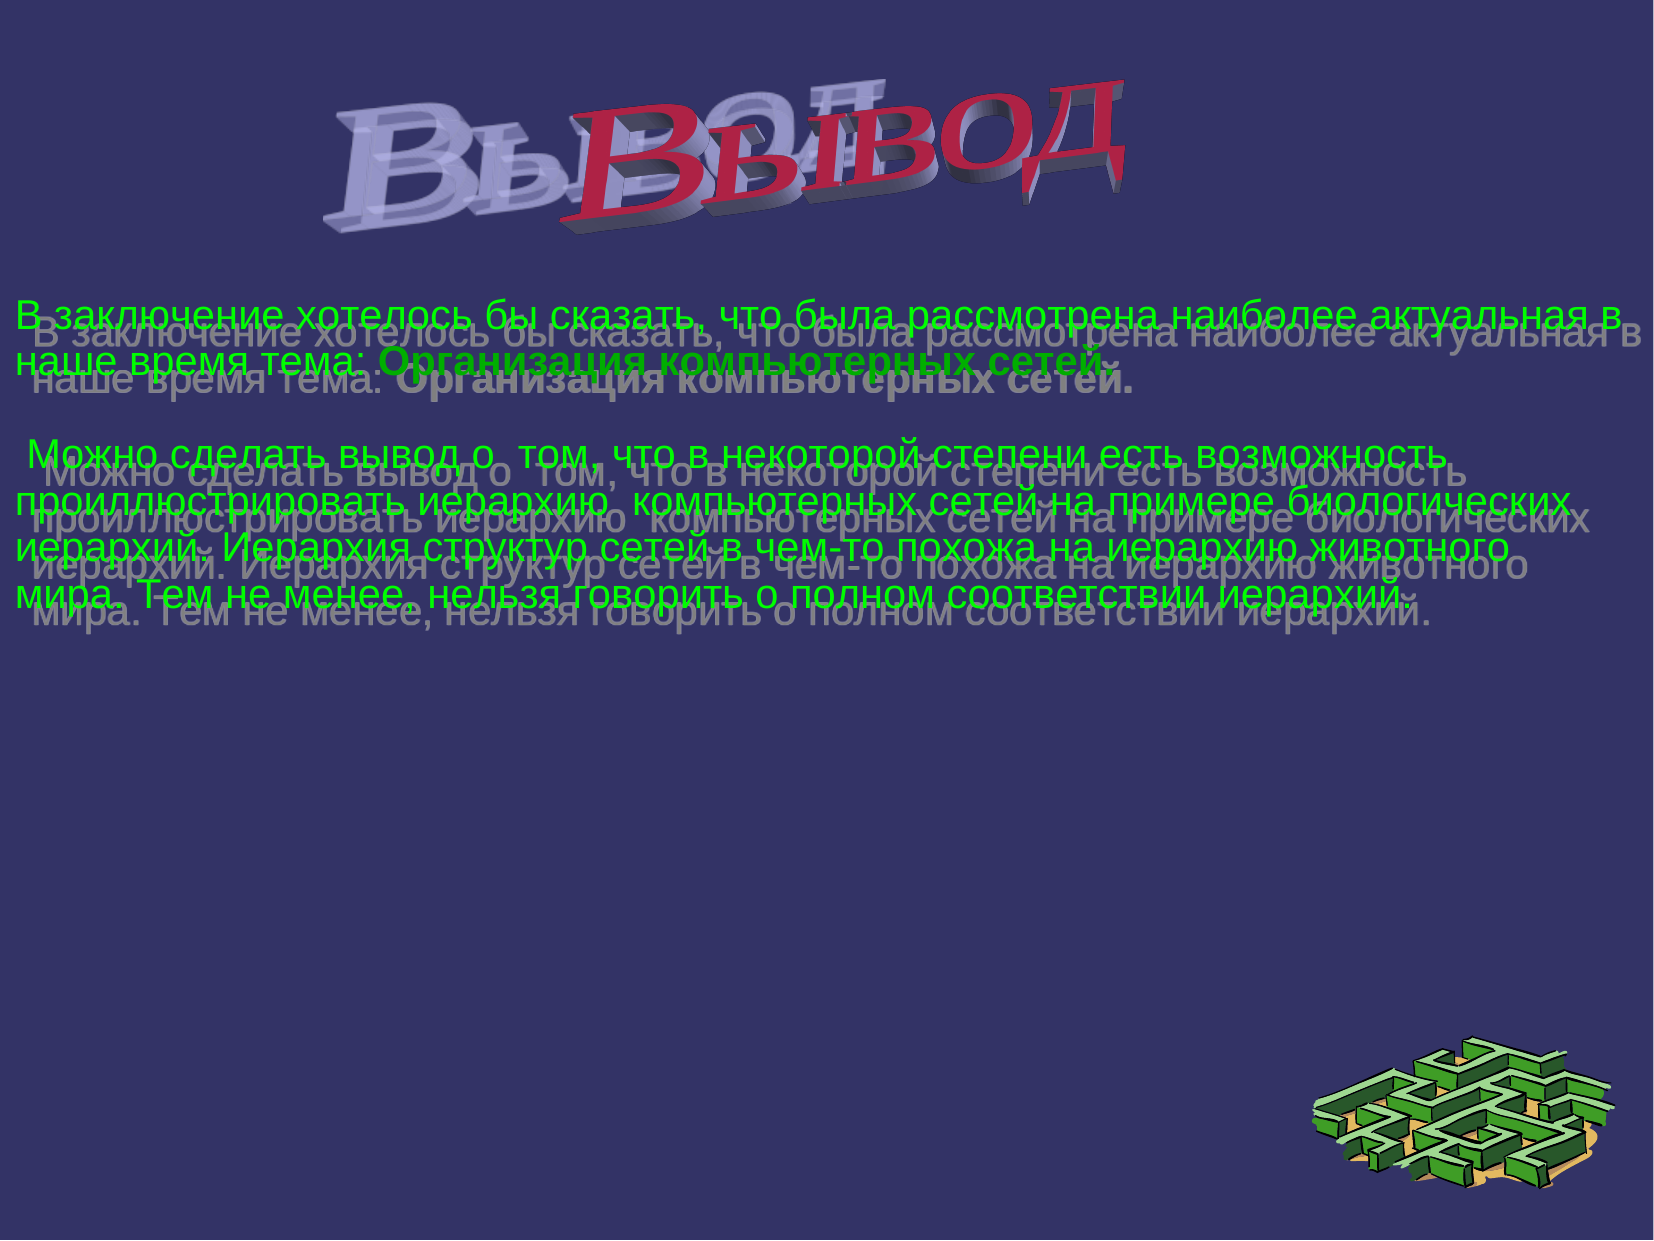

Вывод
В заключение хотелось бы сказать, что была рассмотрена наиболее актуальная в наше время тема: Организация компьютерных сетей.
 Можно сделать вывод о том, что в некоторой степени есть возможность проиллюстрировать иерархию компьютерных сетей на примере биологических иерархий. Иерархия структур сетей в чем-то похожа на иерархию животного мира. Тем не менее, нельзя говорить о полном соответствии иерархий.